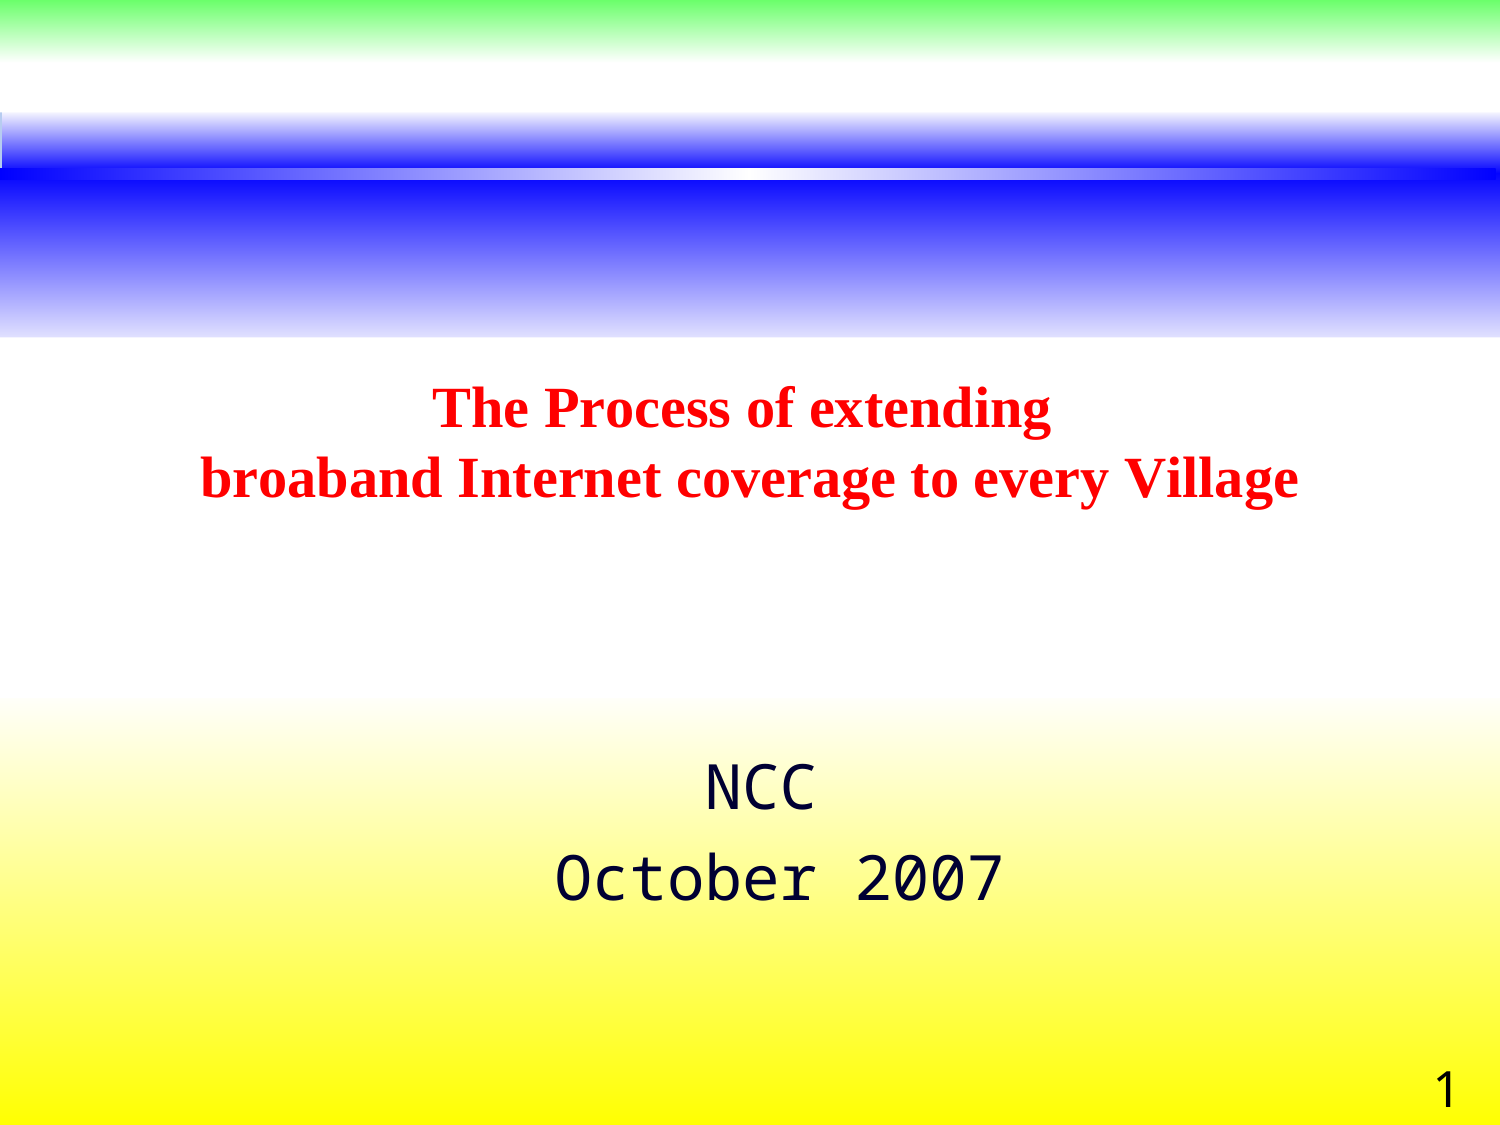

# The Process of extending broaband Internet coverage to every Village
NCC
October 2007
1